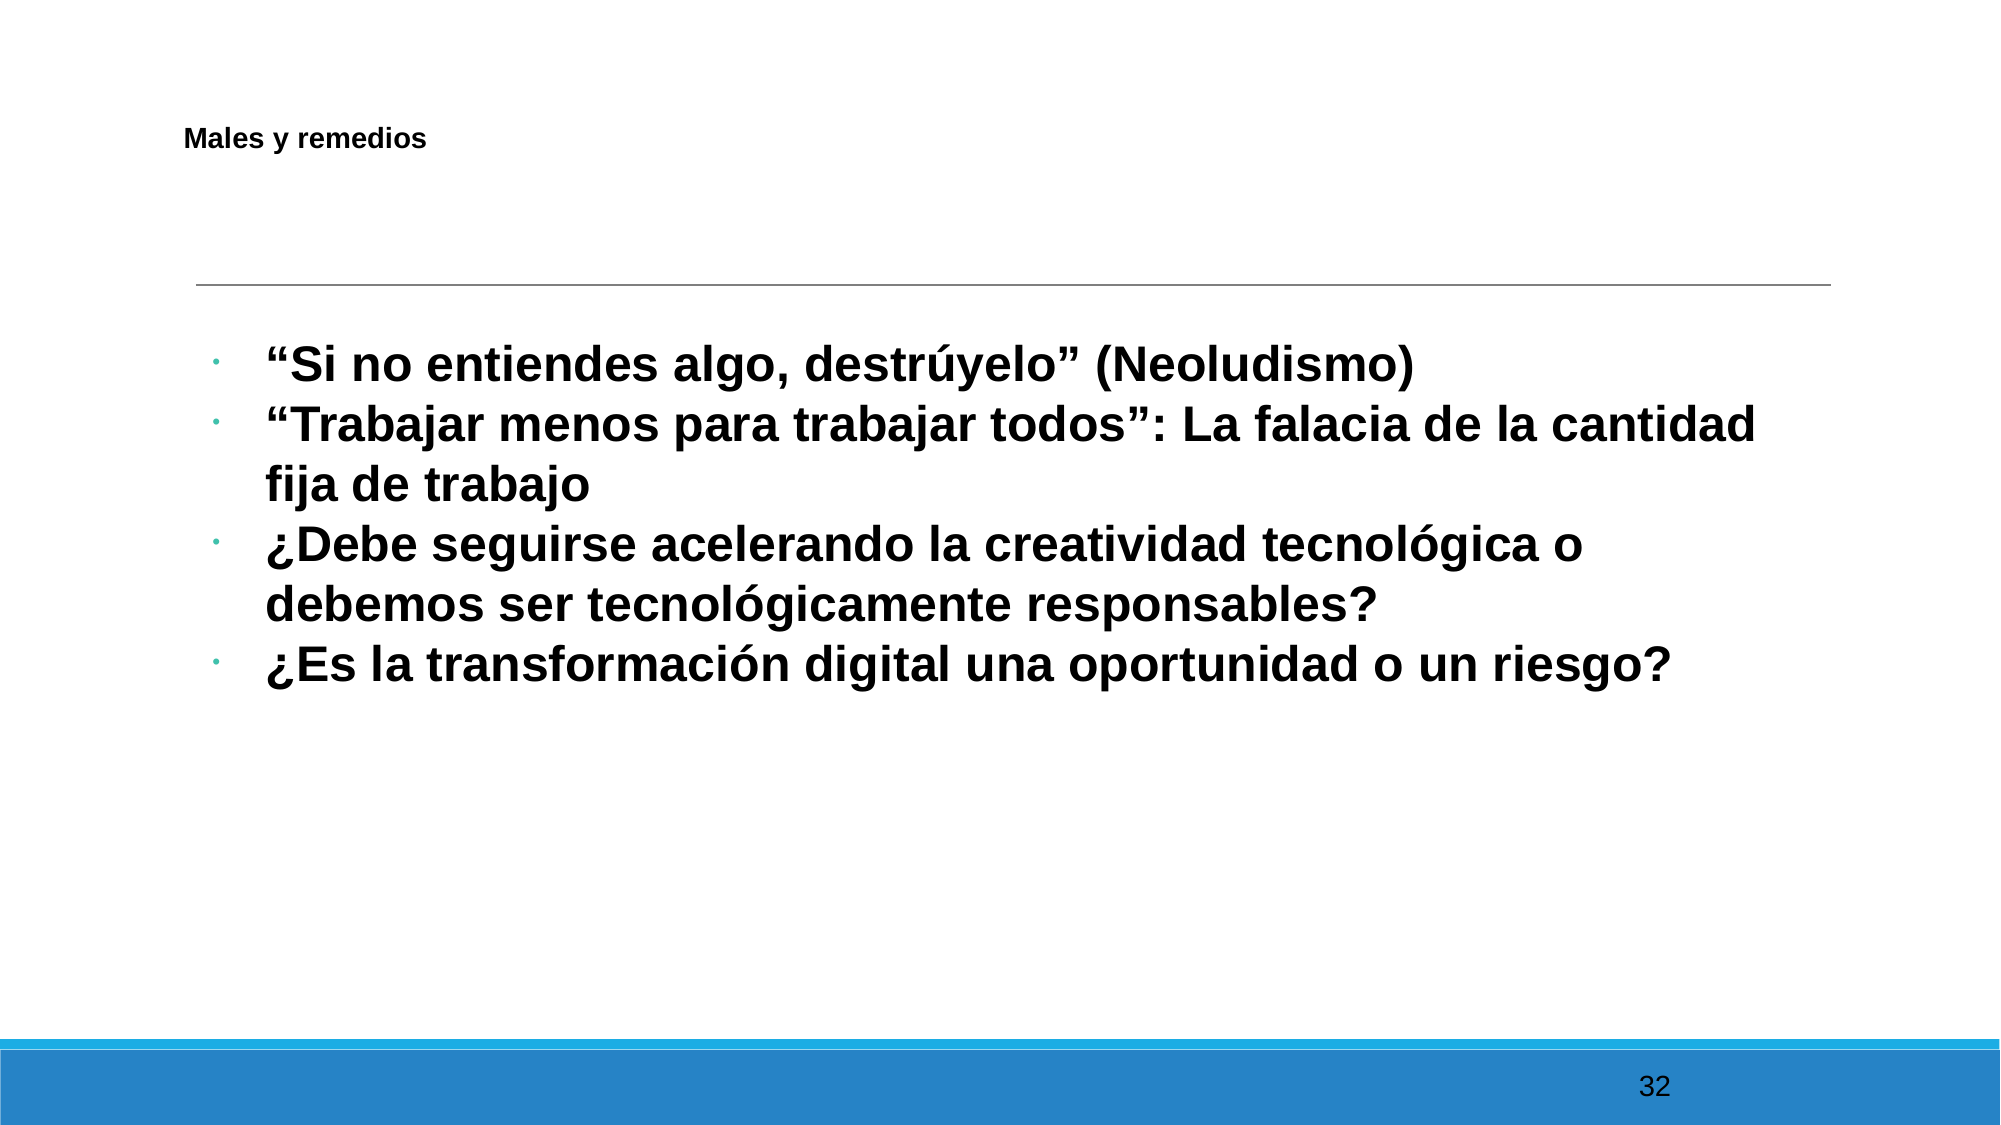

# Males y remedios
“Si no entiendes algo, destrúyelo” (Neoludismo)
“Trabajar menos para trabajar todos”: La falacia de la cantidad fija de trabajo
¿Debe seguirse acelerando la creatividad tecnológica o debemos ser tecnológicamente responsables?
¿Es la transformación digital una oportunidad o un riesgo?